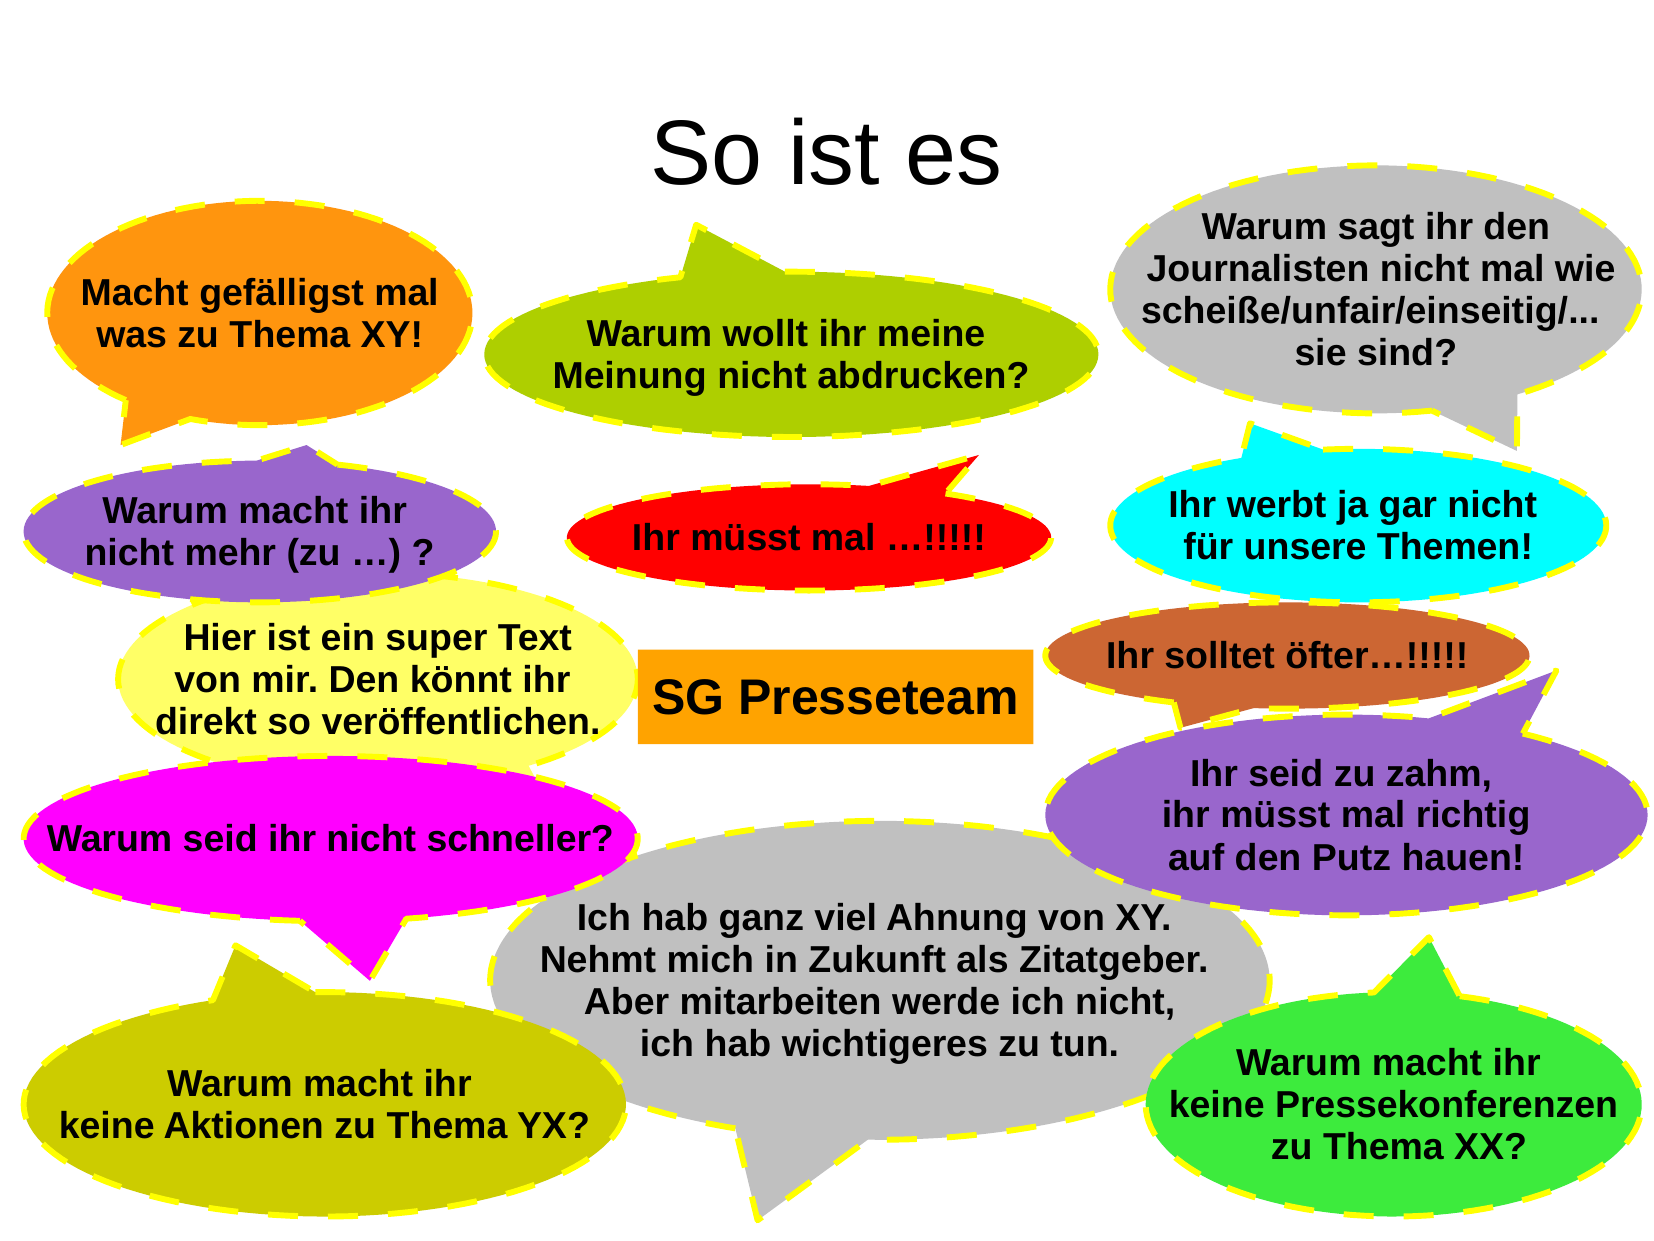

# So ist es
Warum sagt ihr den
 Journalisten nicht mal wie
scheiße/unfair/einseitig/...
sie sind?
Macht gefälligst mal
was zu Thema XY!
Warum wollt ihr meine
Meinung nicht abdrucken?
Ihr werbt ja gar nicht
für unsere Themen!
Warum macht ihr
nicht mehr (zu …) ?
Ihr müsst mal …!!!!!
Hier ist ein super Text
von mir. Den könnt ihr
direkt so veröffentlichen.
Ihr solltet öfter…!!!!!
SG Presseteam
Ihr seid zu zahm,
ihr müsst mal richtig
auf den Putz hauen!
Warum seid ihr nicht schneller?
Ich hab ganz viel Ahnung von XY.
Nehmt mich in Zukunft als Zitatgeber.
Aber mitarbeiten werde ich nicht,
ich hab wichtigeres zu tun.
Warum macht ihr
keine Aktionen zu Thema YX?
Warum macht ihr
keine Pressekonferenzen
 zu Thema XX?